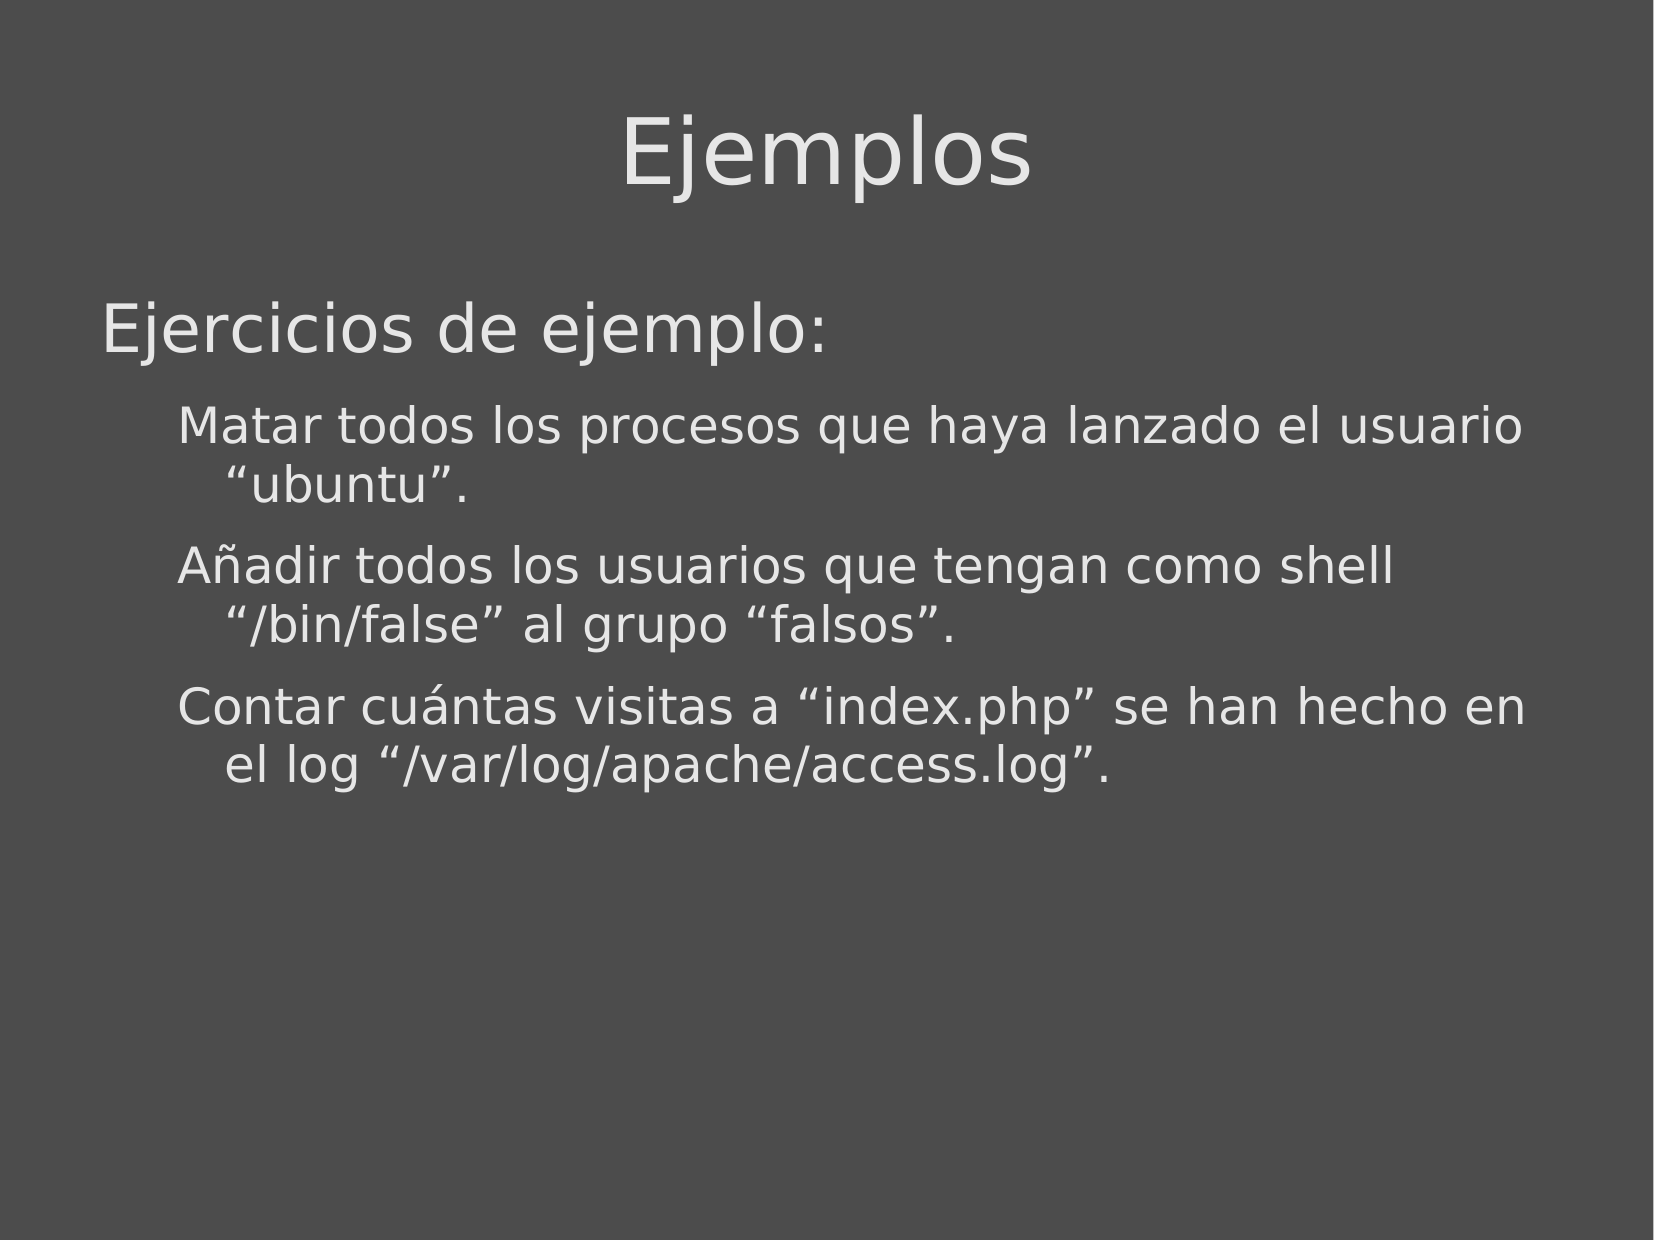

# Ejemplos
Ejercicios de ejemplo:
Matar todos los procesos que haya lanzado el usuario “ubuntu”.
Añadir todos los usuarios que tengan como shell “/bin/false” al grupo “falsos”.
Contar cuántas visitas a “index.php” se han hecho en el log “/var/log/apache/access.log”.